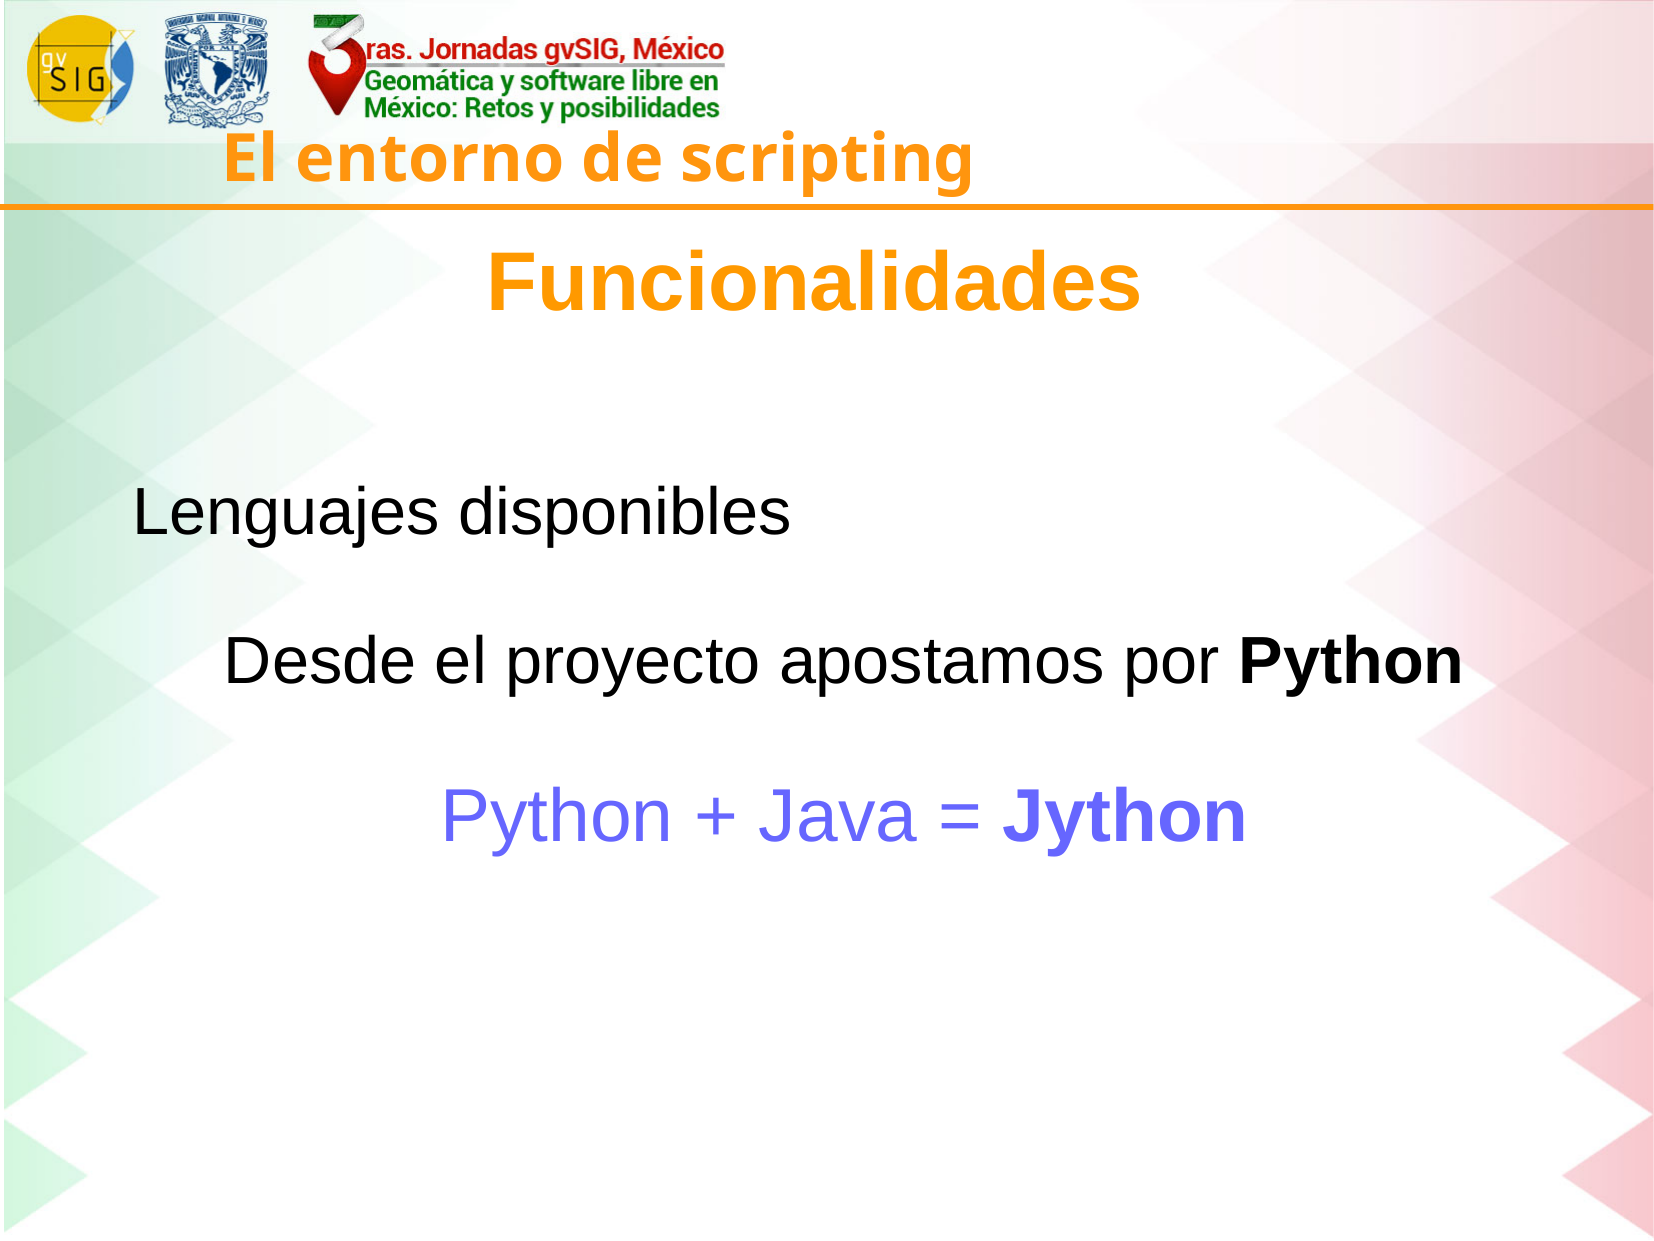

# El entorno de scripting
Funcionalidades
Lenguajes disponibles
Desde el proyecto apostamos por Python
Python + Java = Jython